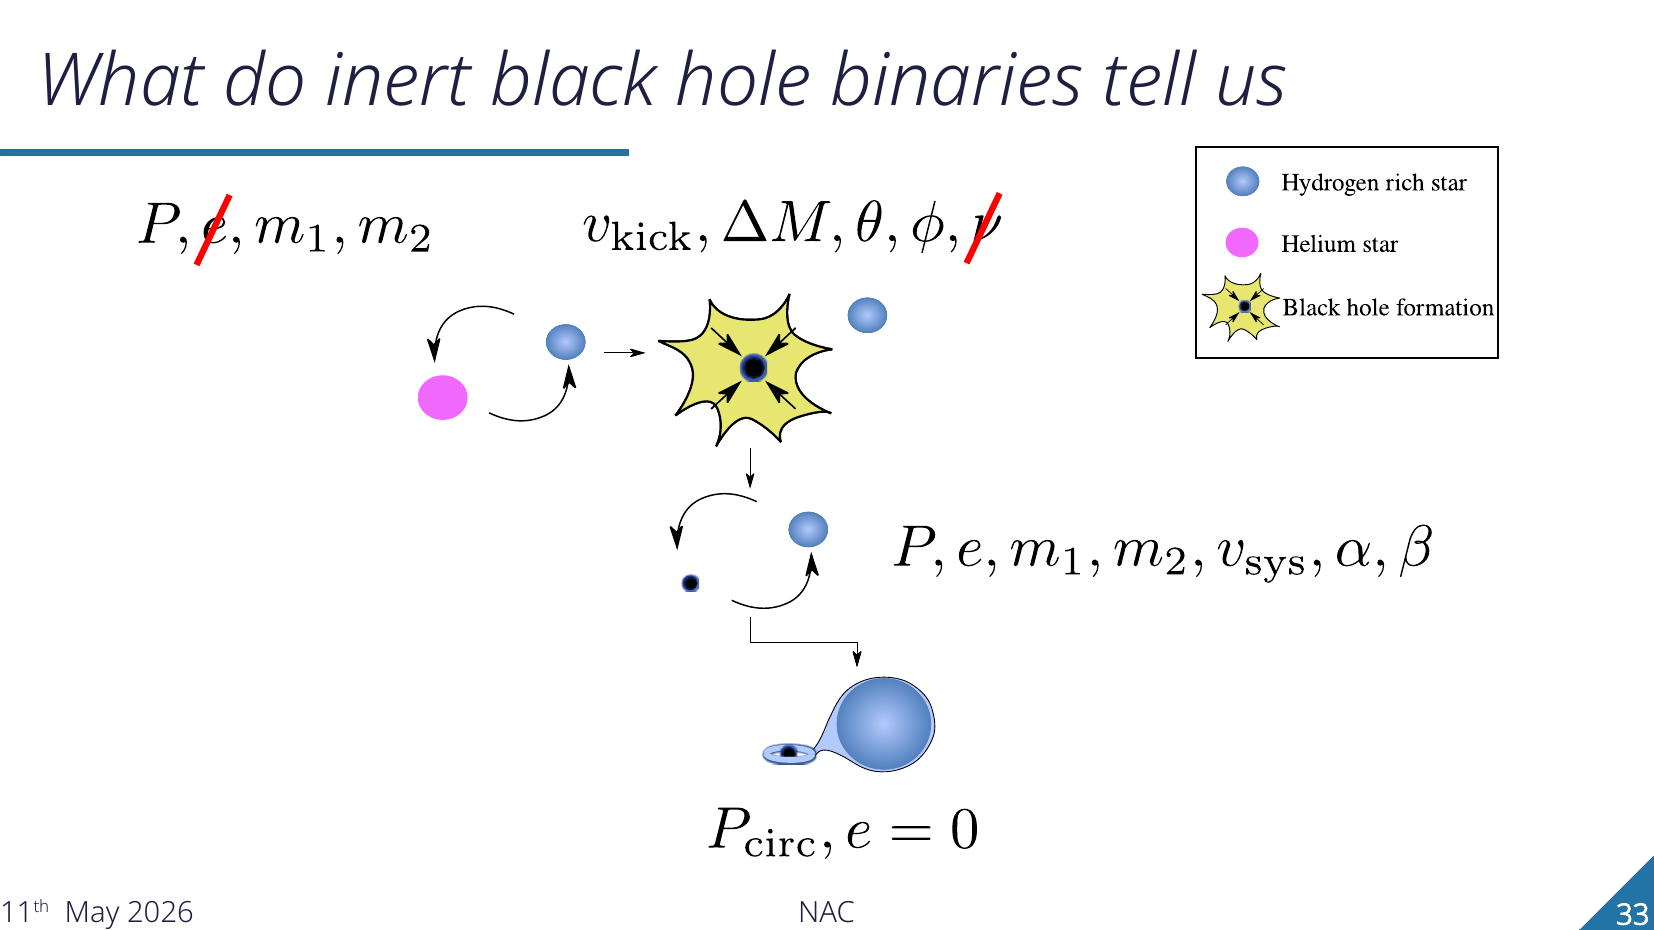

# What do inert black hole binaries tell us
33